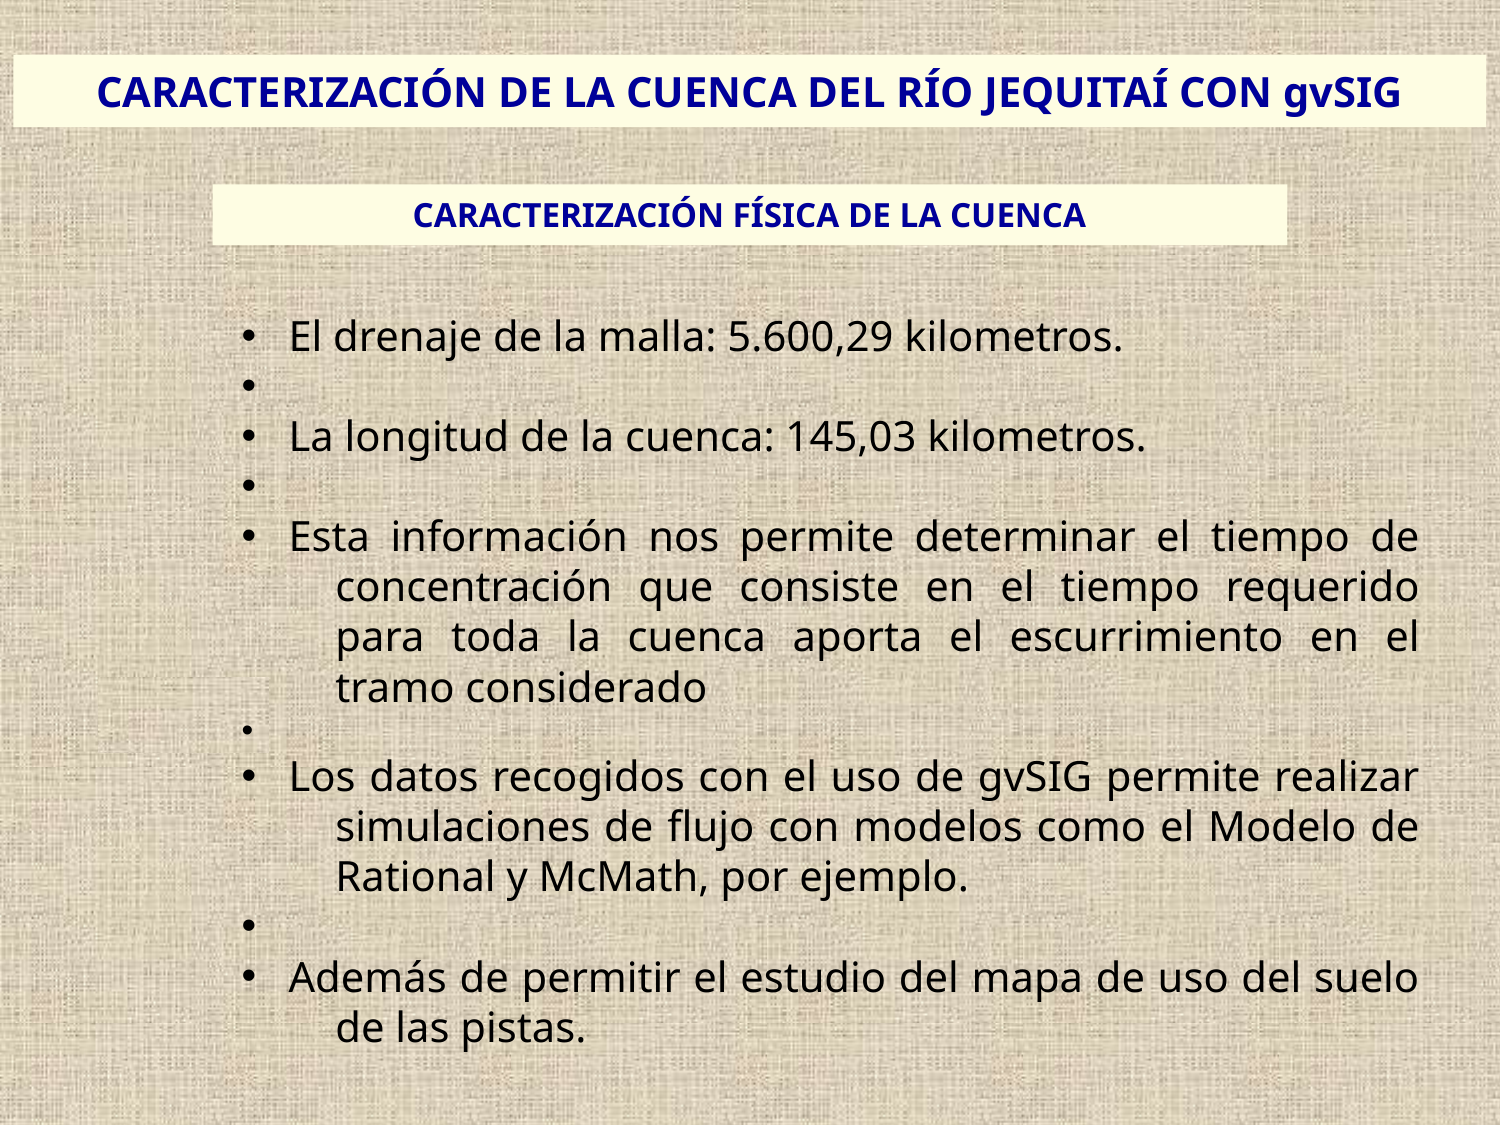

CARACTERIZACIÓN DE LA CUENCA DEL RÍO JEQUITAÍ CON gvSIG
CARACTERIZACIÓN FÍSICA DE LA CUENCA
El drenaje de la malla: 5.600,29 kilometros.
La longitud de la cuenca: 145,03 kilometros.
Esta información nos permite determinar el tiempo de concentración que consiste en el tiempo requerido para toda la cuenca aporta el escurrimiento en el tramo considerado
Los datos recogidos con el uso de gvSIG permite realizar simulaciones de flujo con modelos como el Modelo de Rational y McMath, por ejemplo.
Además de permitir el estudio del mapa de uso del suelo de las pistas.